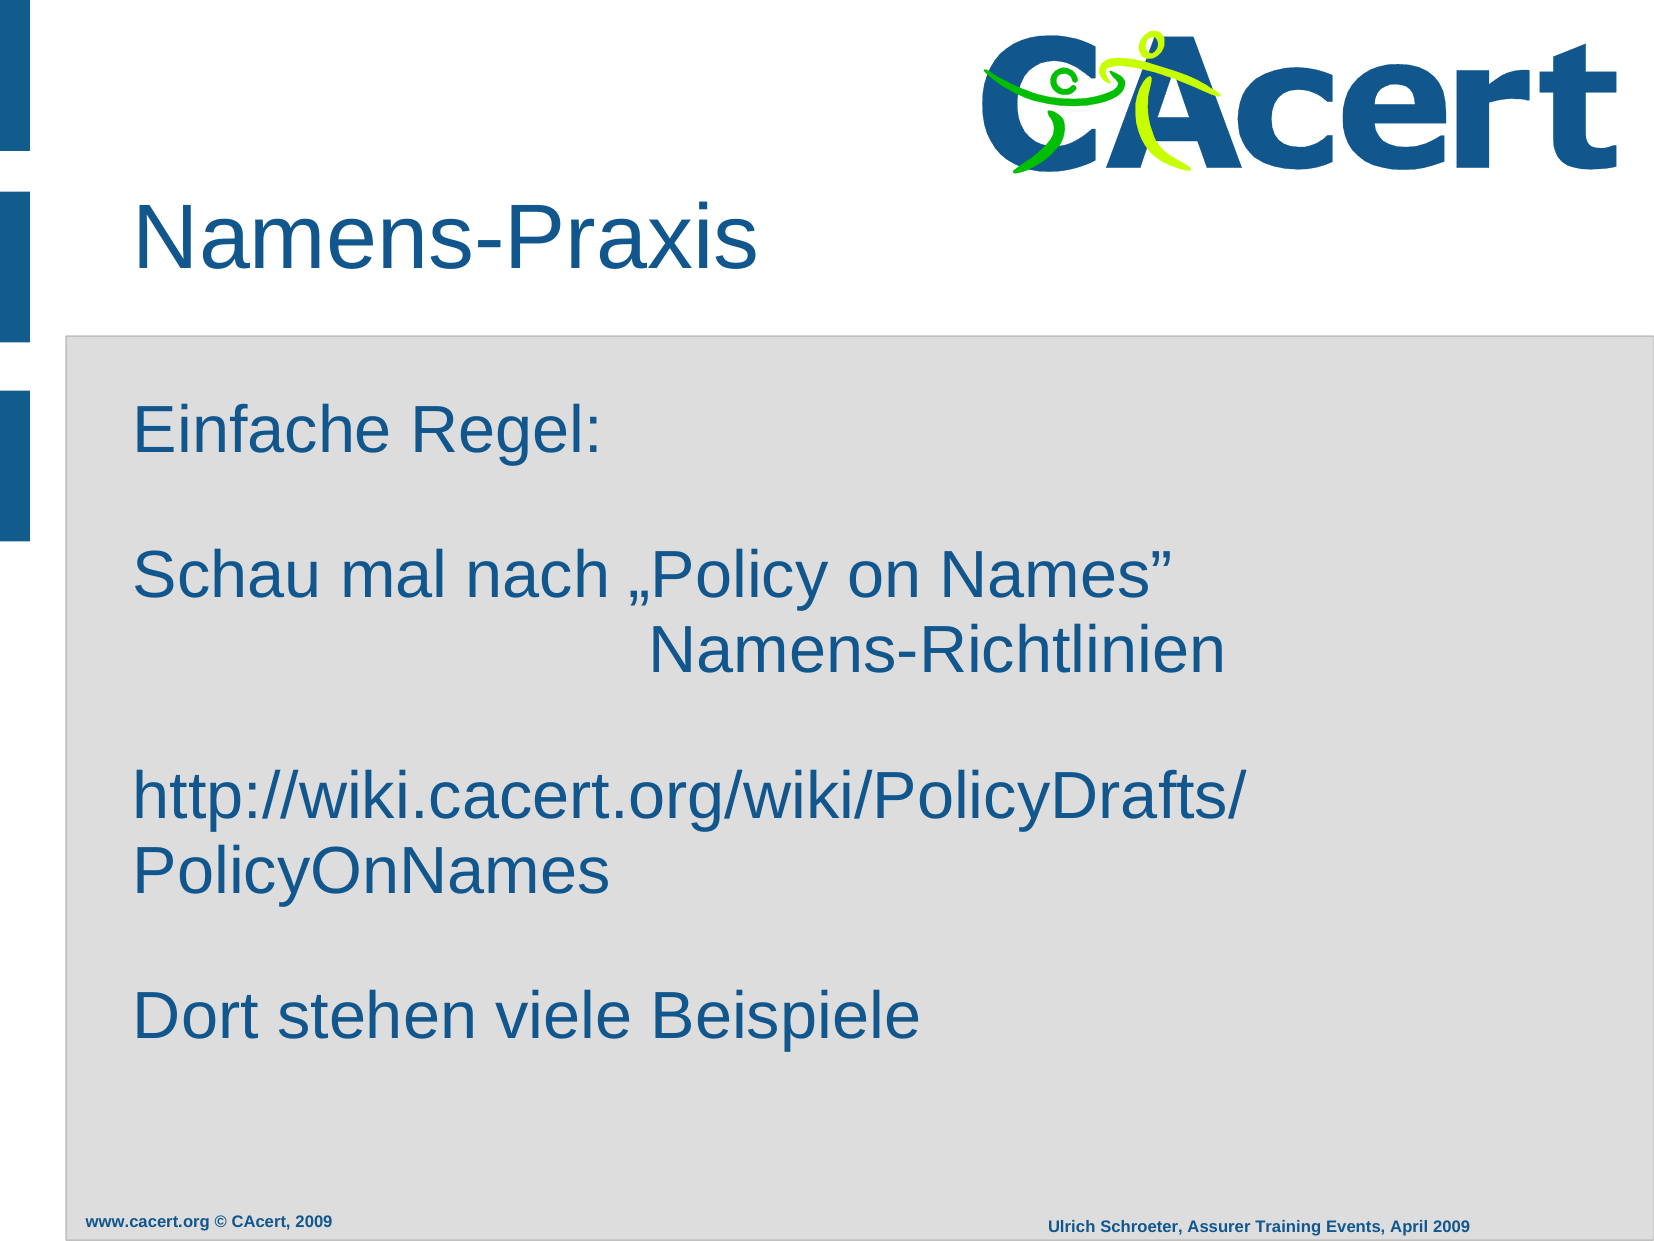

Namens-Praxis
Einfache Regel:
Schau mal nach „Policy on Names”
							Namens-Richtlinien
http://wiki.cacert.org/wiki/PolicyDrafts/
PolicyOnNames
Dort stehen viele Beispiele